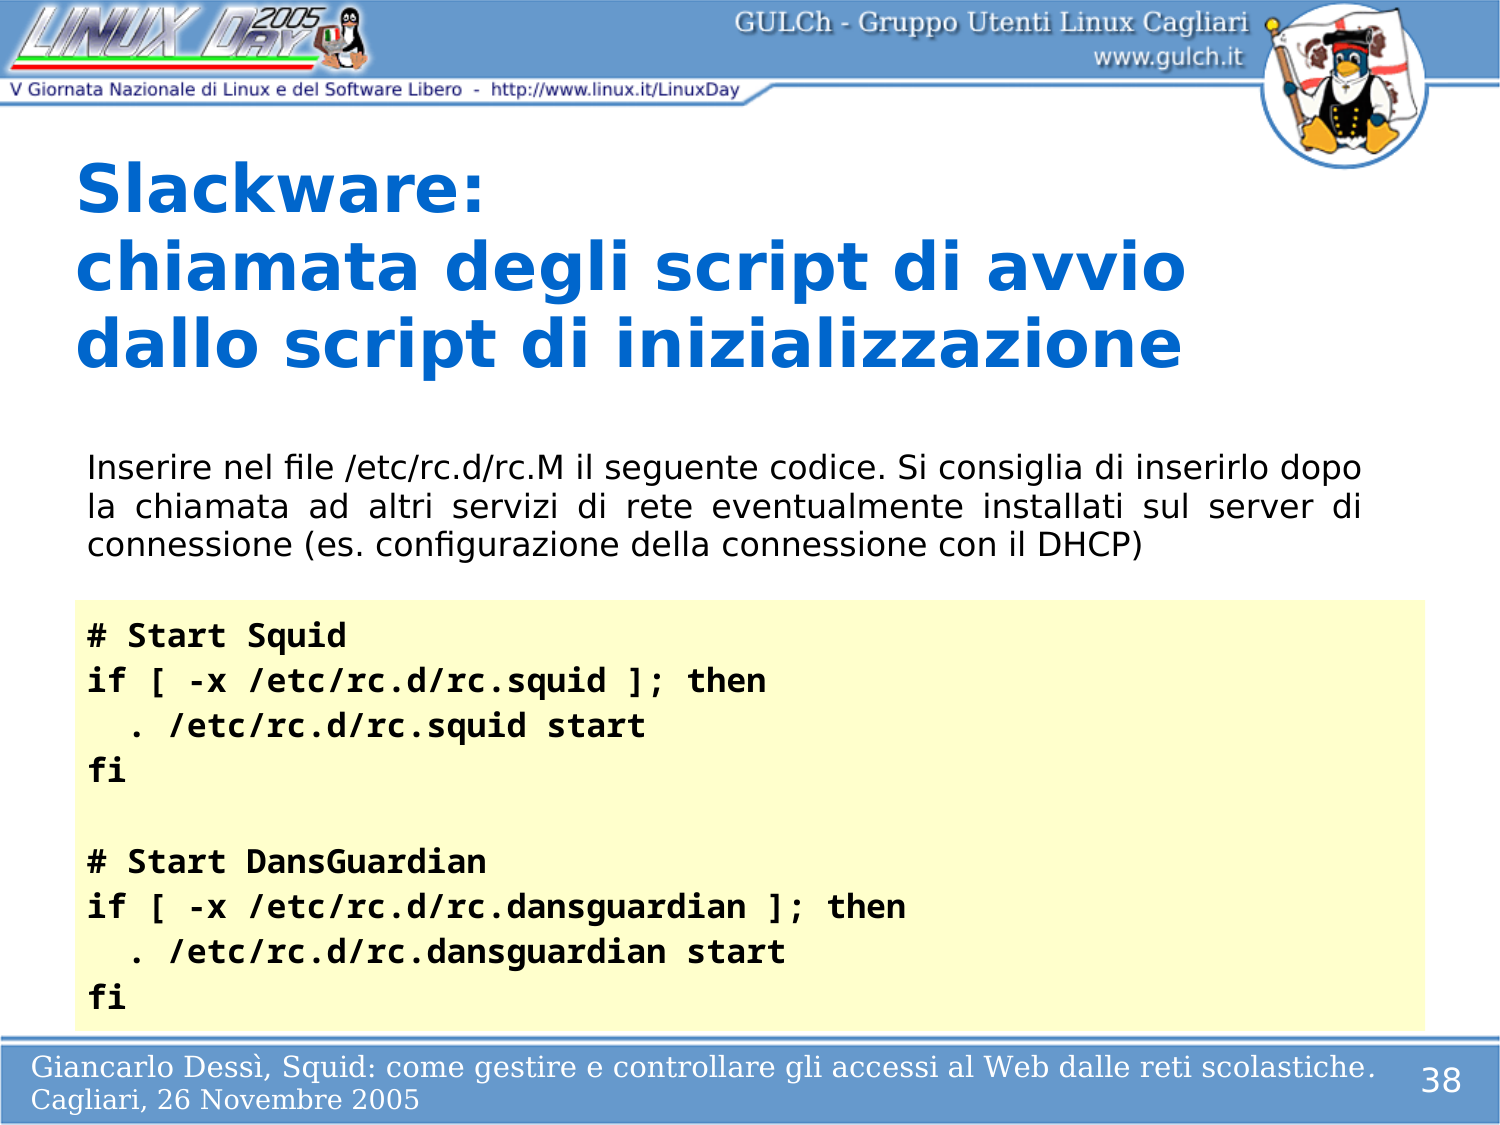

Slackware:
chiamata degli script di avvio
dallo script di inizializzazione
Inserire nel file /etc/rc.d/rc.M il seguente codice. Si consiglia di inserirlo dopo
la chiamata ad altri servizi di rete eventualmente installati sul server di connessione (es. configurazione della connessione con il DHCP)
# Start Squid
if [ -x /etc/rc.d/rc.squid ]; then
 . /etc/rc.d/rc.squid start
fi
# Start DansGuardian
if [ -x /etc/rc.d/rc.dansguardian ]; then
 . /etc/rc.d/rc.dansguardian start
fi